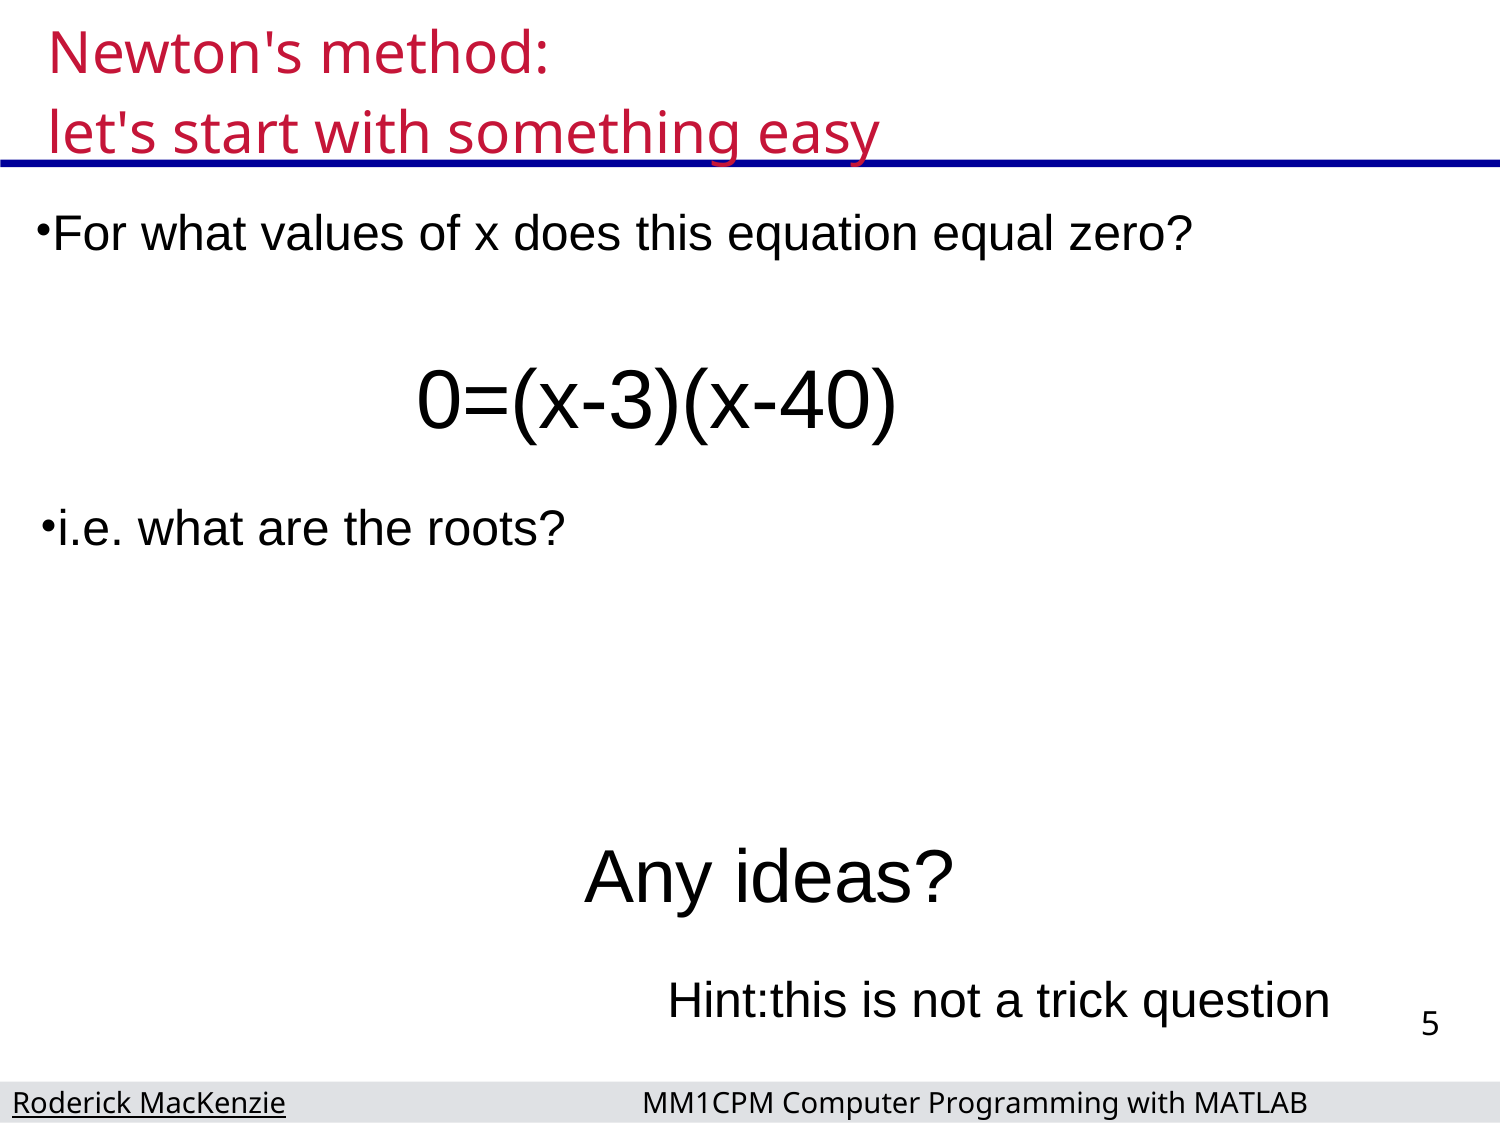

# Newton's method: let's start with something easy
For what values of x does this equation equal zero?
0=(x-3)(x-40)
i.e. what are the roots?
Any ideas?
 Hint:this is not a trick question